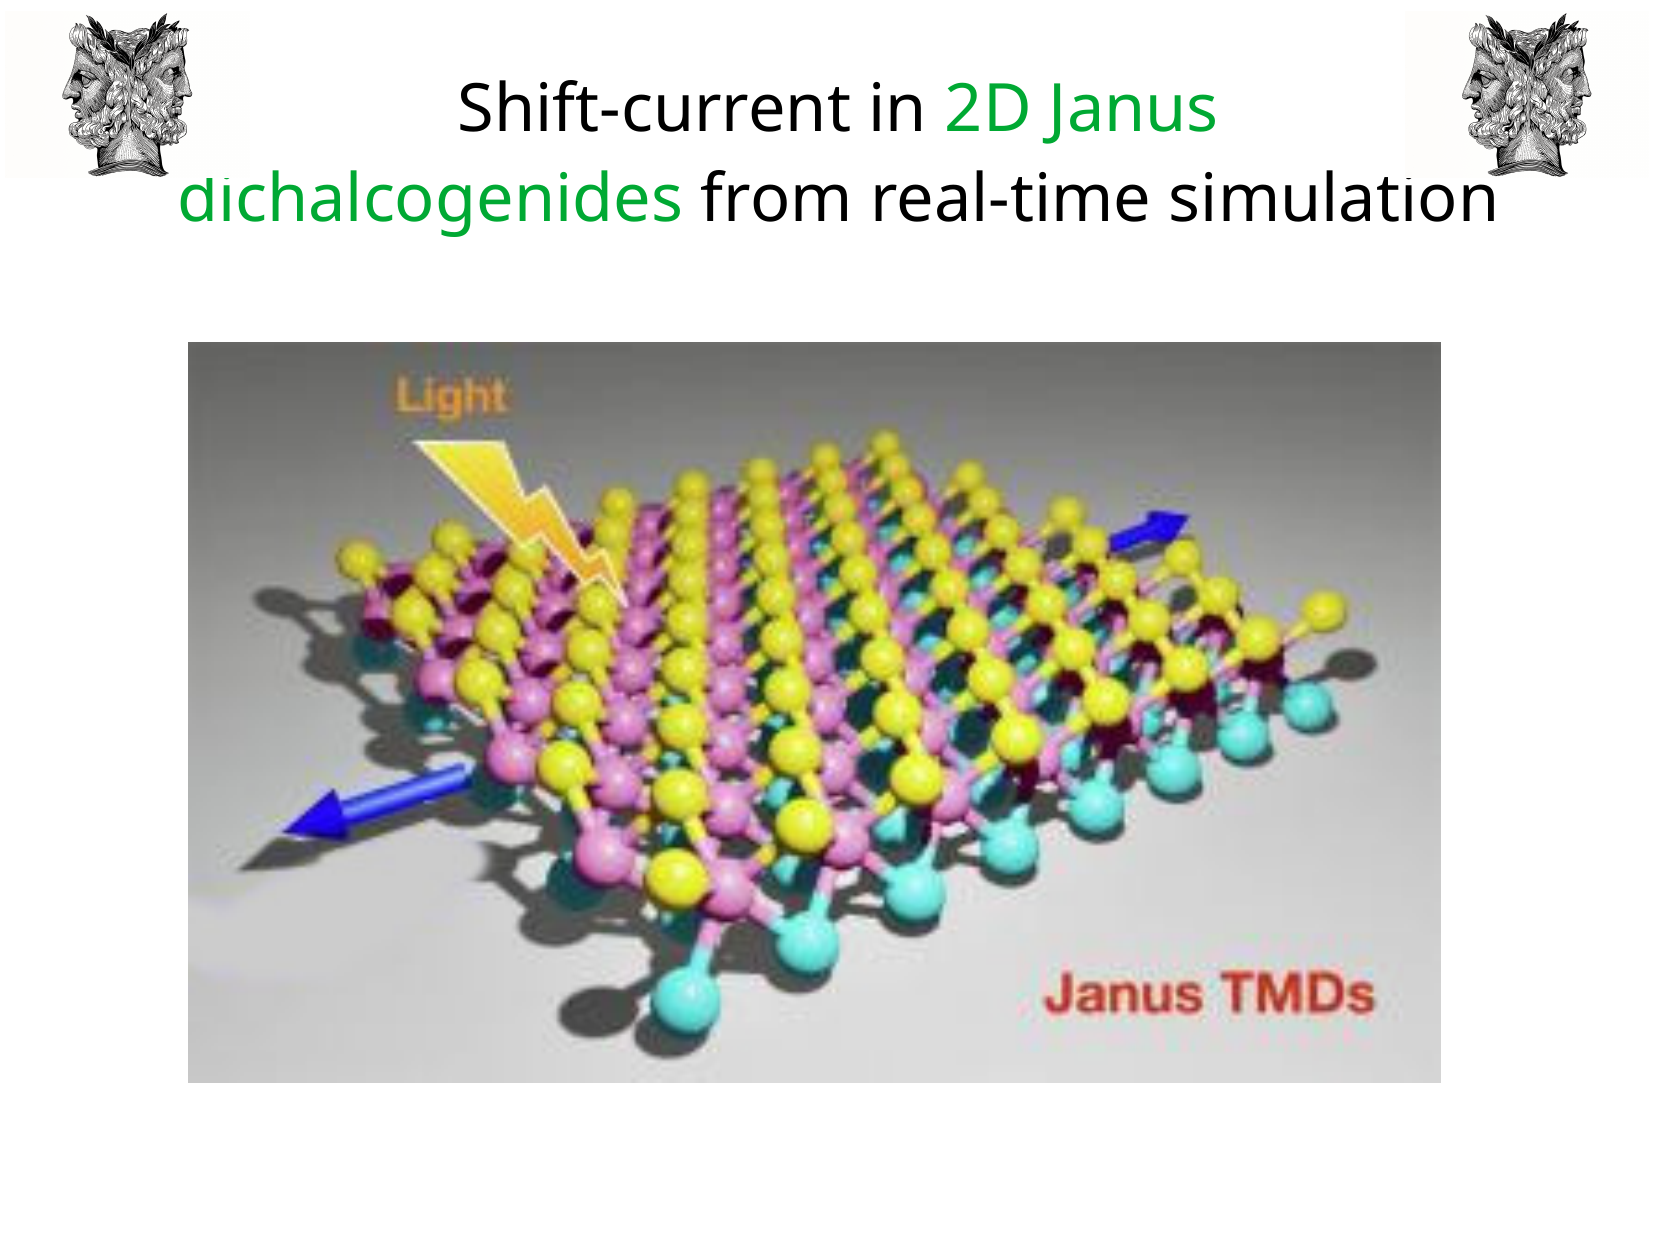

Shift-current in 2D Janus
dichalcogenides from real-time simulation